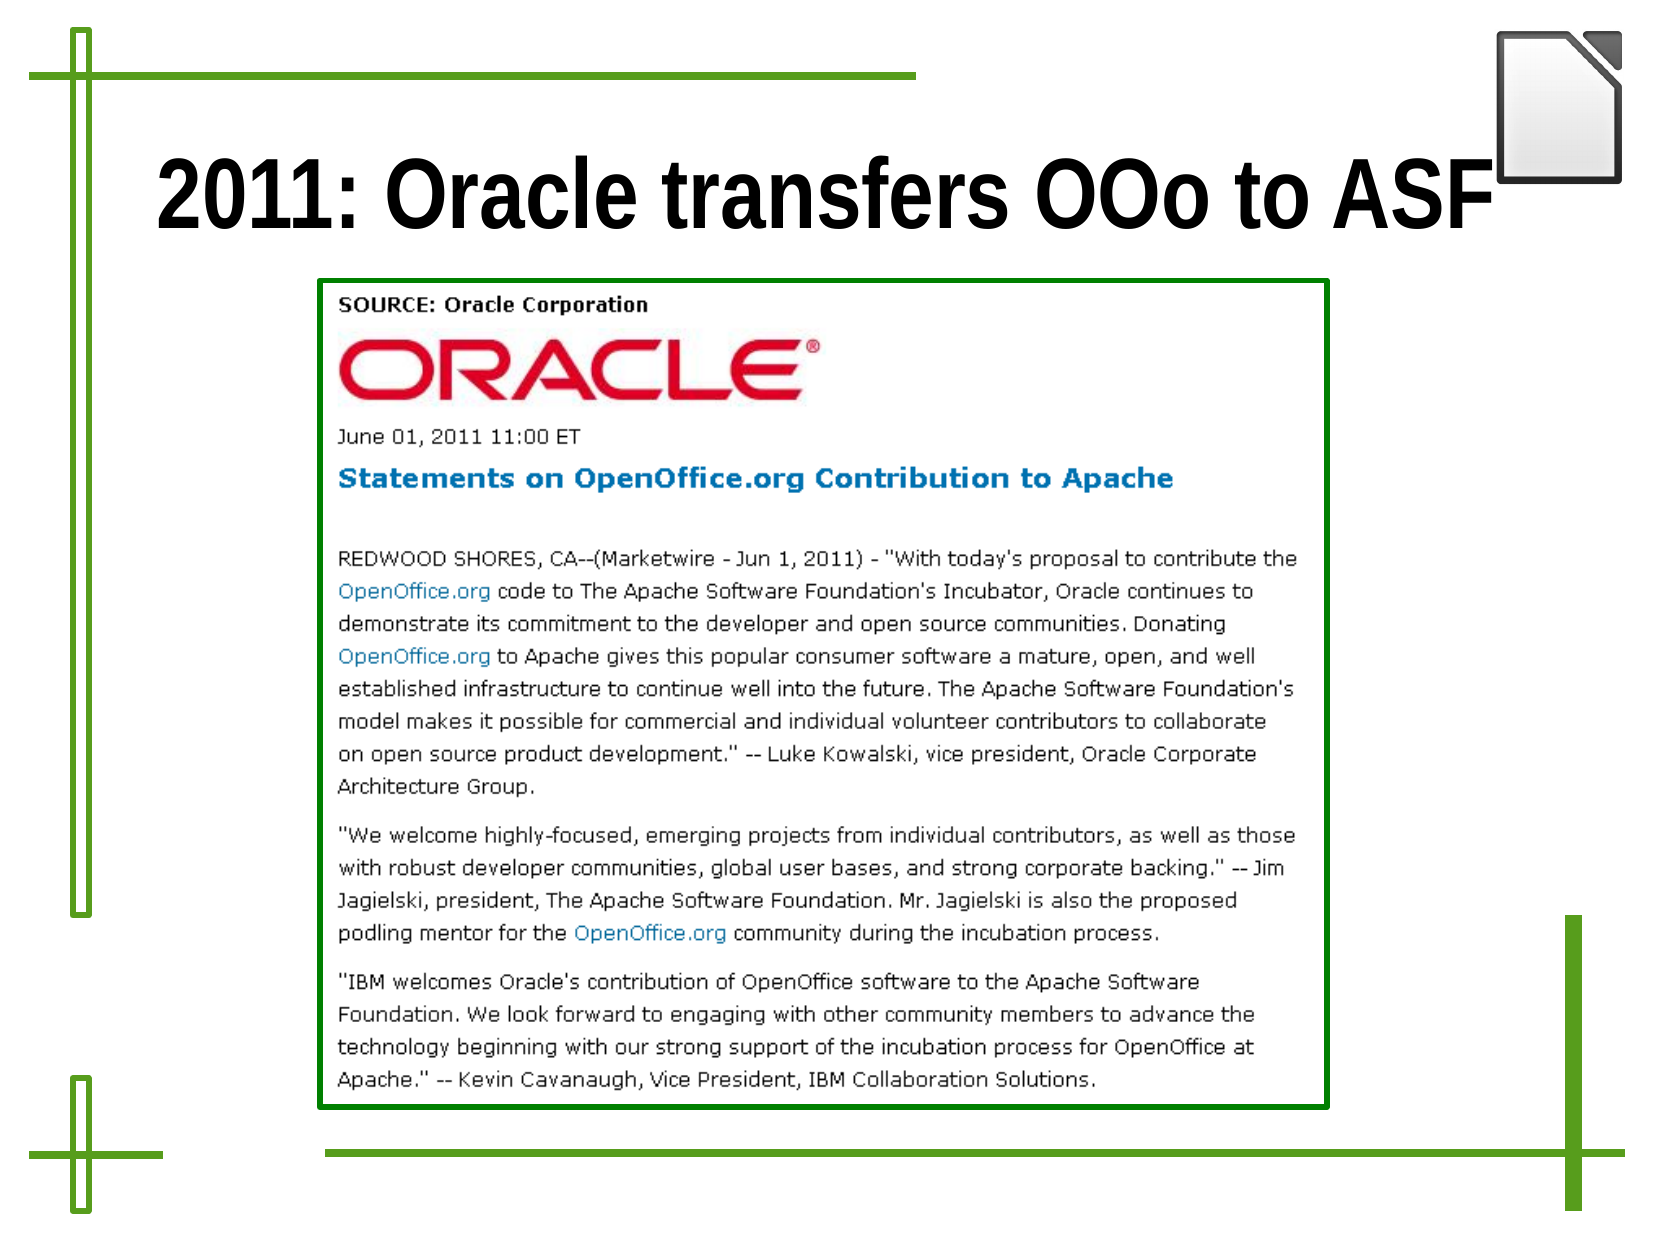

# 2011: Oracle transfers OOo to ASF